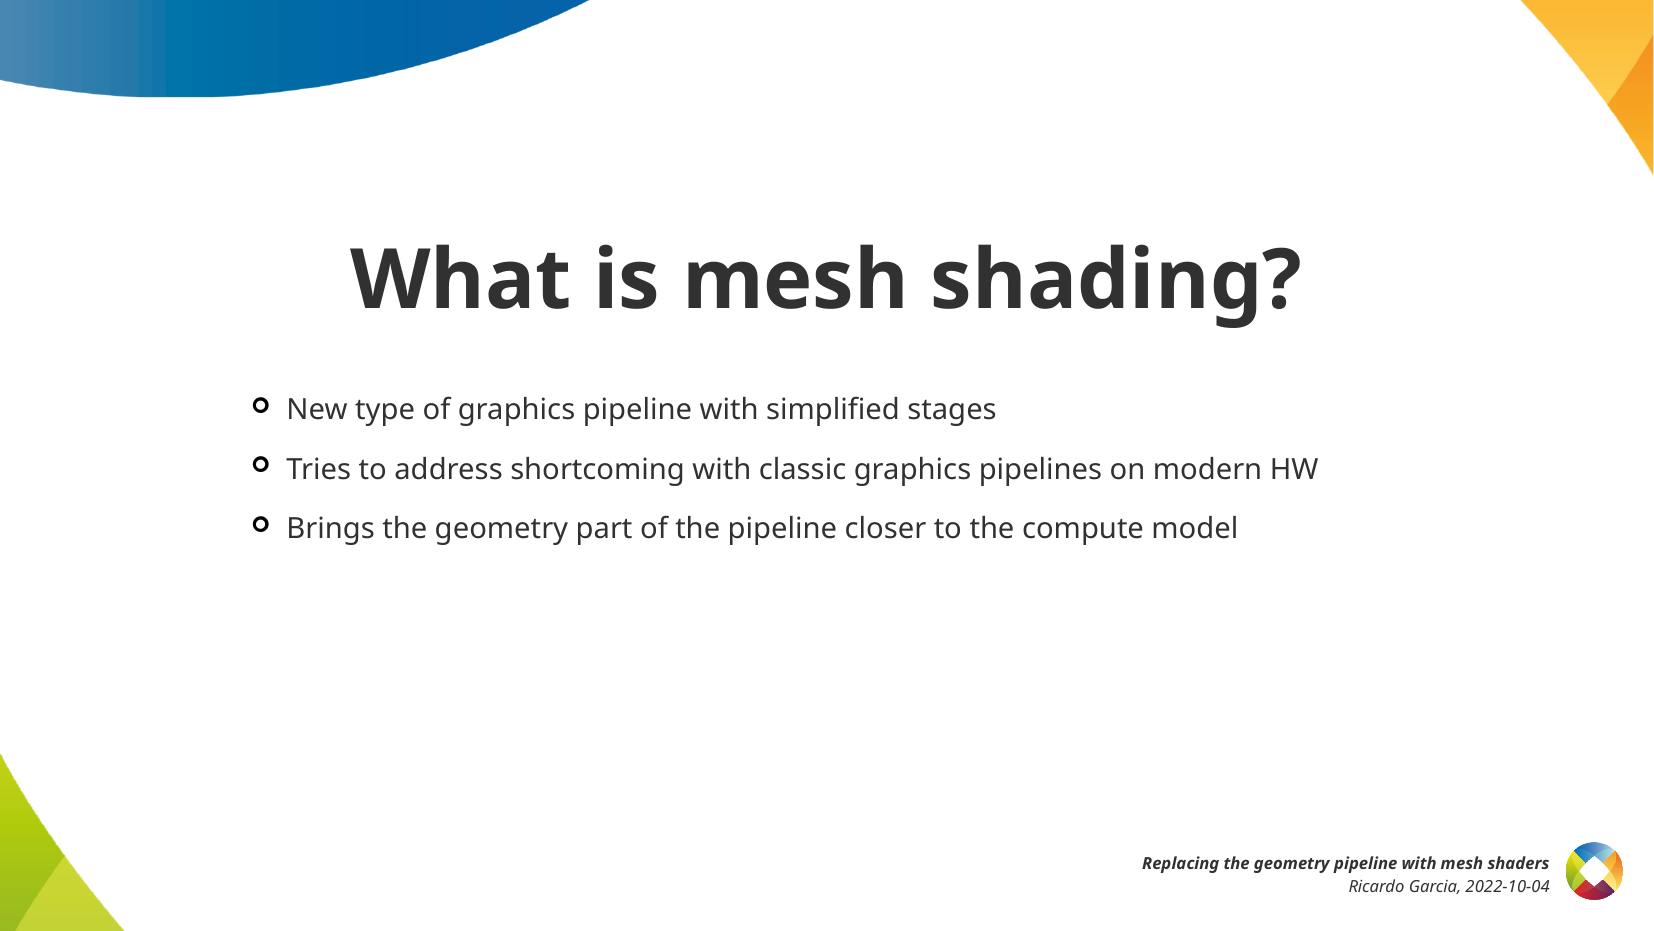

What is mesh shading?
New type of graphics pipeline with simplified stages
Tries to address shortcoming with classic graphics pipelines on modern HW
Brings the geometry part of the pipeline closer to the compute model
Replacing the geometry pipeline with mesh shaders
Ricardo Garcia, 2022-10-04